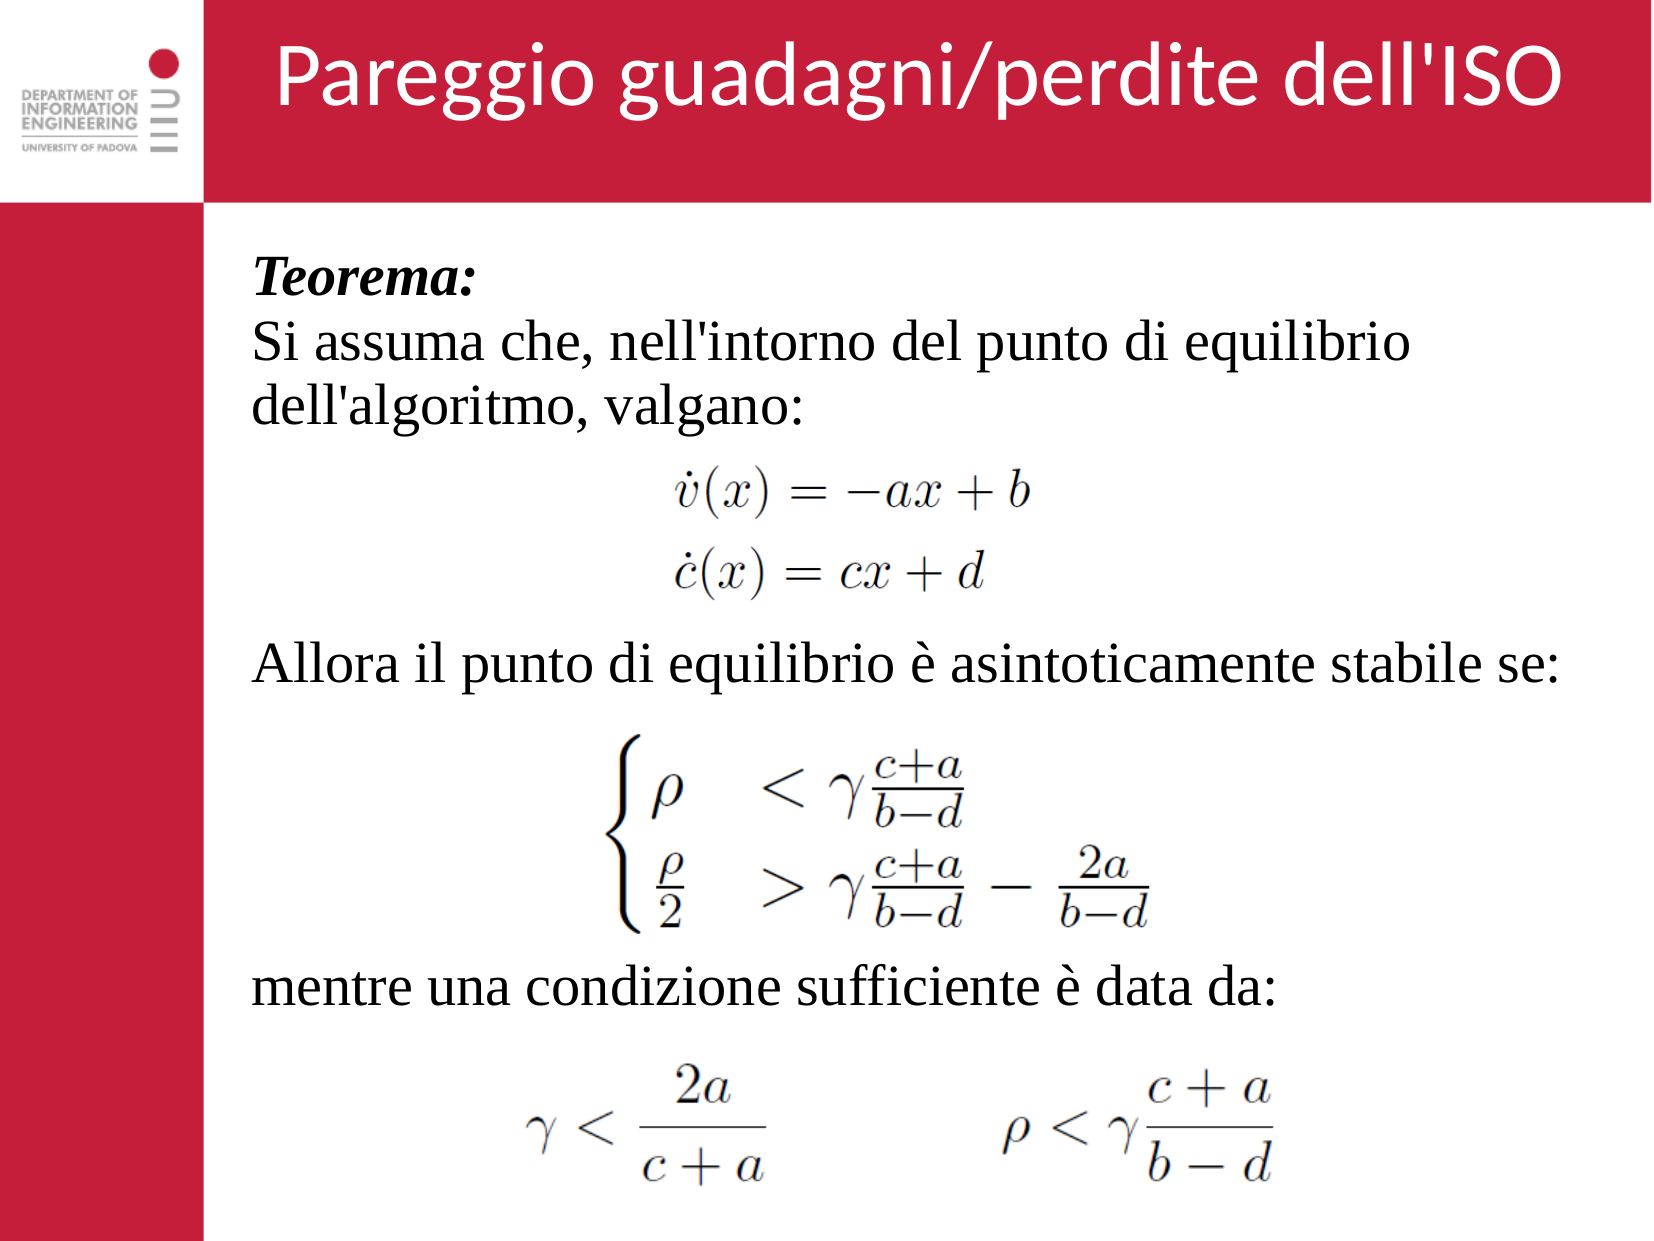

Pareggio guadagni/perdite dell'ISO
Teorema:
Si assuma che, nell'intorno del punto di equilibrio dell'algoritmo, valgano:
Allora il punto di equilibrio è asintoticamente stabile se:
mentre una condizione sufficiente è data da: